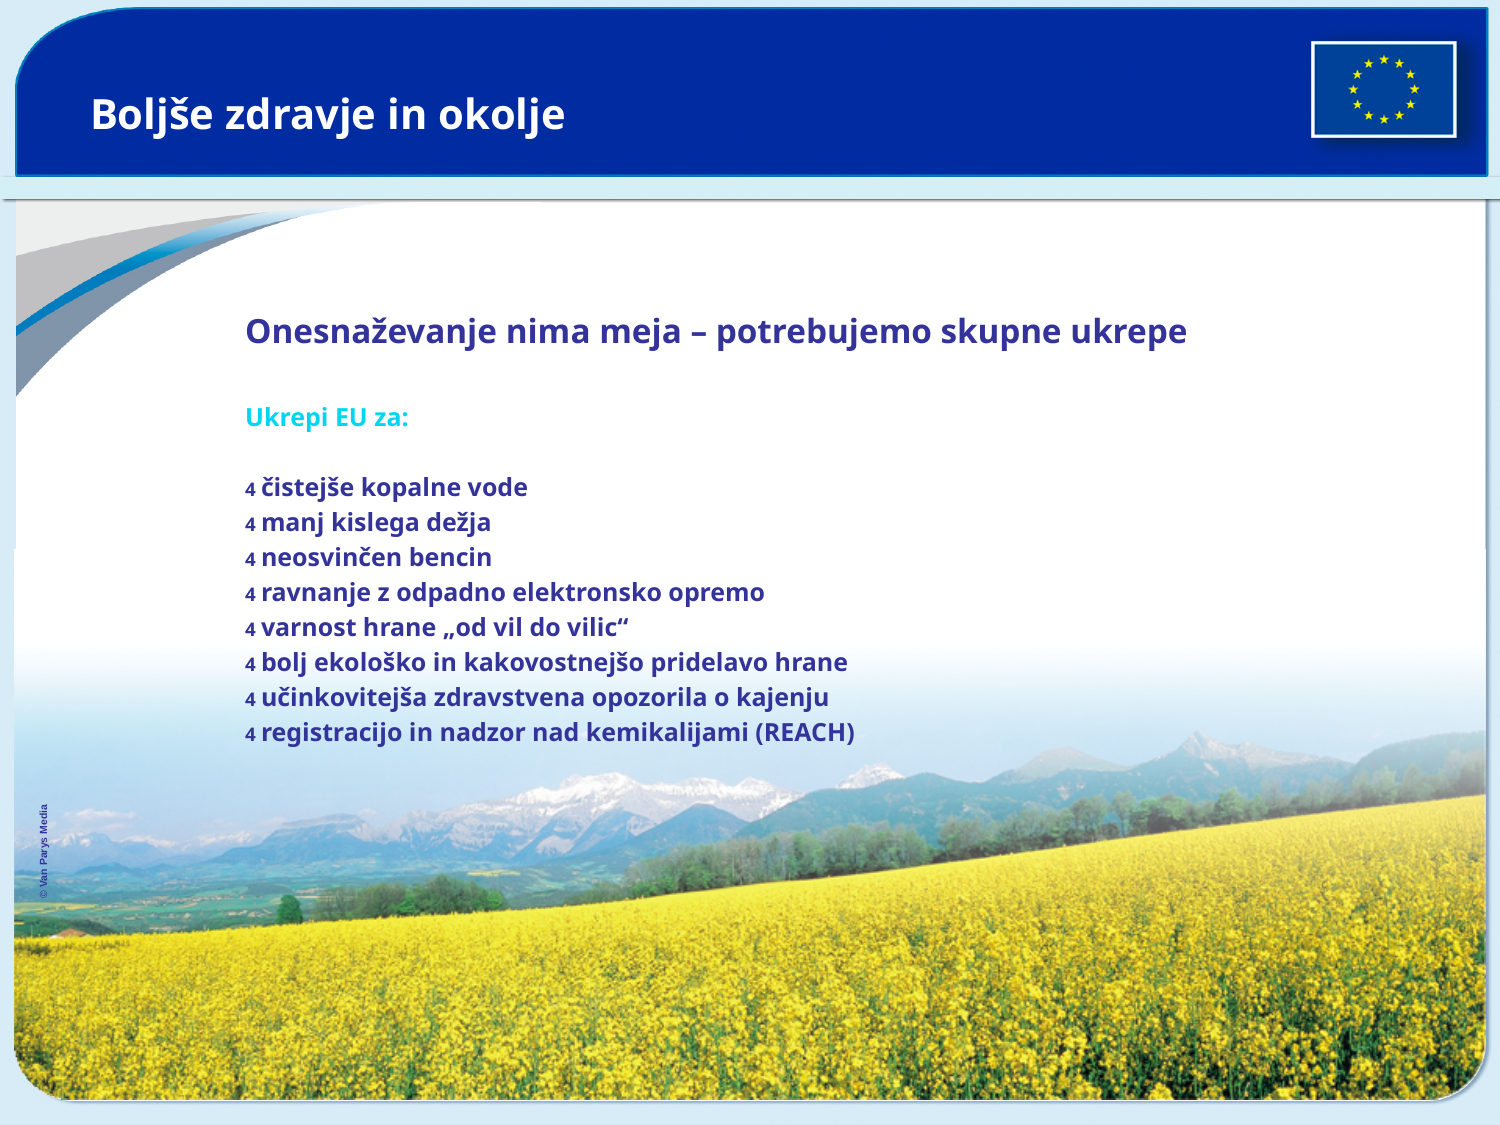

# Boljše zdravje in okolje
Onesnaževanje nima meja – potrebujemo skupne ukrepe
Ukrepi EU za:
4 čistejše kopalne vode
4 manj kislega dežja
4 neosvinčen bencin
4 ravnanje z odpadno elektronsko opremo
4 varnost hrane „od vil do vilic“
4 bolj ekološko in kakovostnejšo pridelavo hrane
4 učinkovitejša zdravstvena opozorila o kajenju
4 registracijo in nadzor nad kemikalijami (REACH)
© Van Parys Media